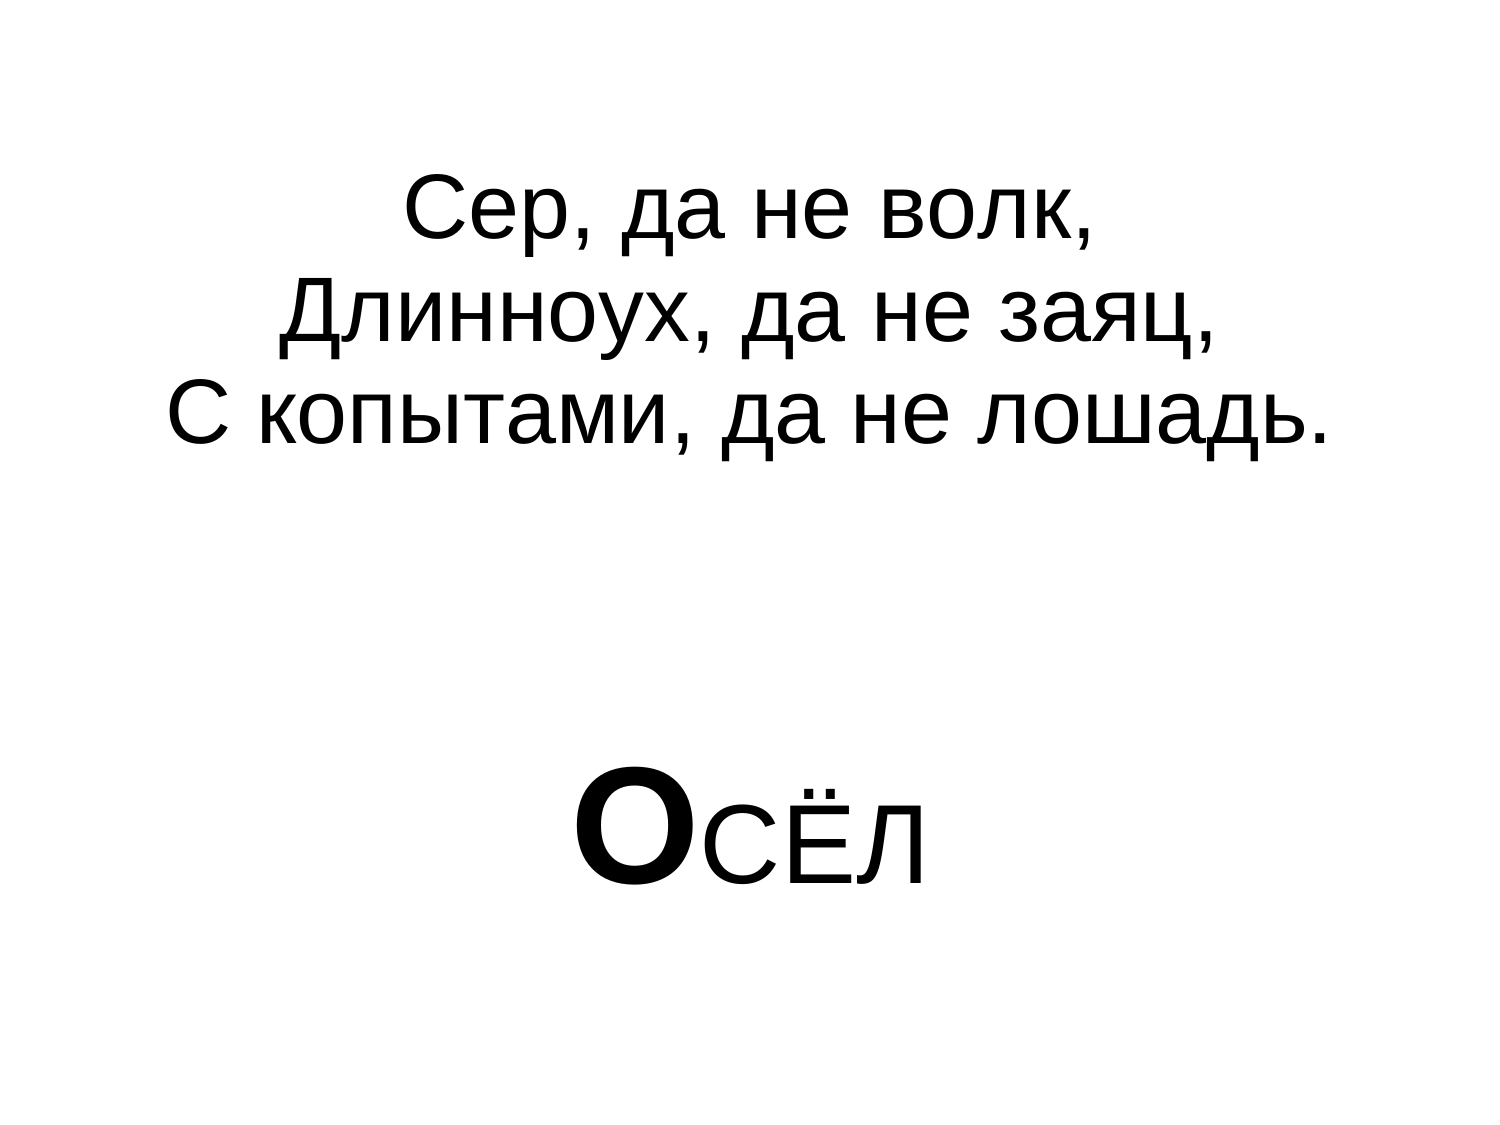

# Сер, да не волк, Длинноух, да не заяц, С копытами, да не лошадь.
ОСЁЛ